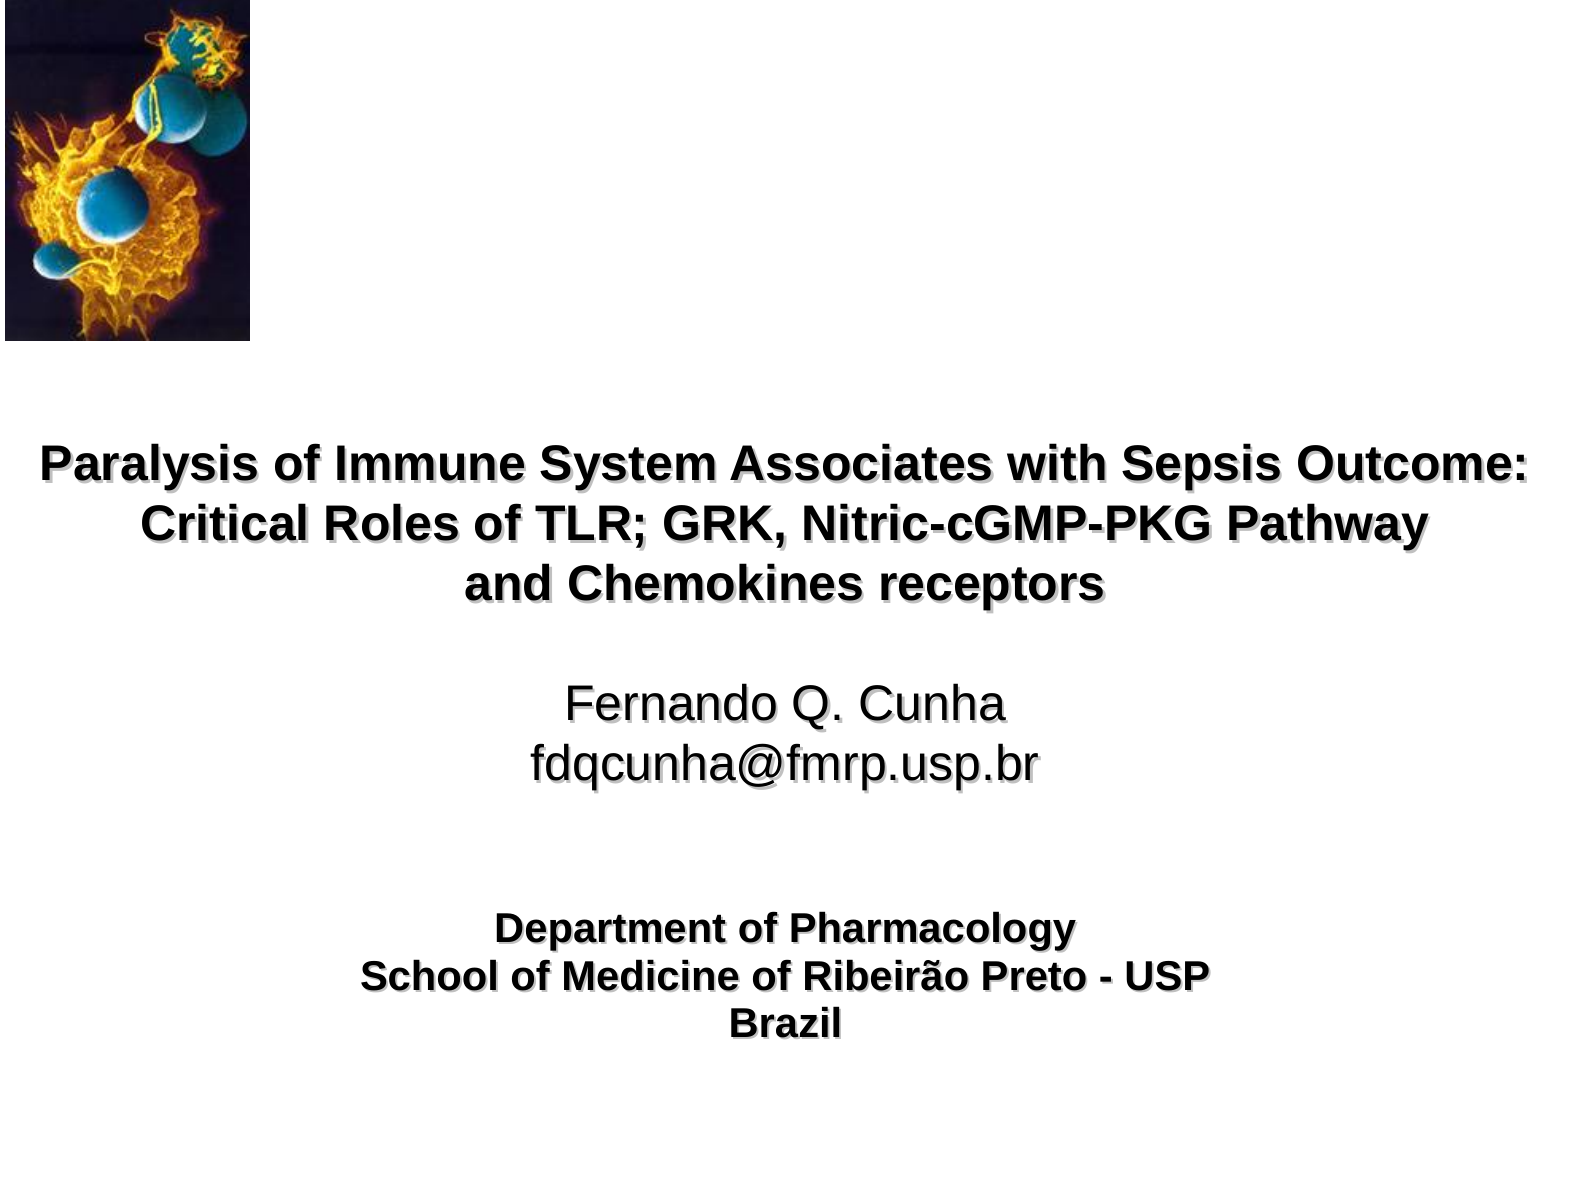

Paralysis of Immune System Associates with Sepsis Outcome: Critical Roles of TLR; GRK, Nitric-cGMP-PKG Pathway
and Chemokines receptors
Fernando Q. Cunha
fdqcunha@fmrp.usp.br
Department of Pharmacology
School of Medicine of Ribeirão Preto - USP
Brazil